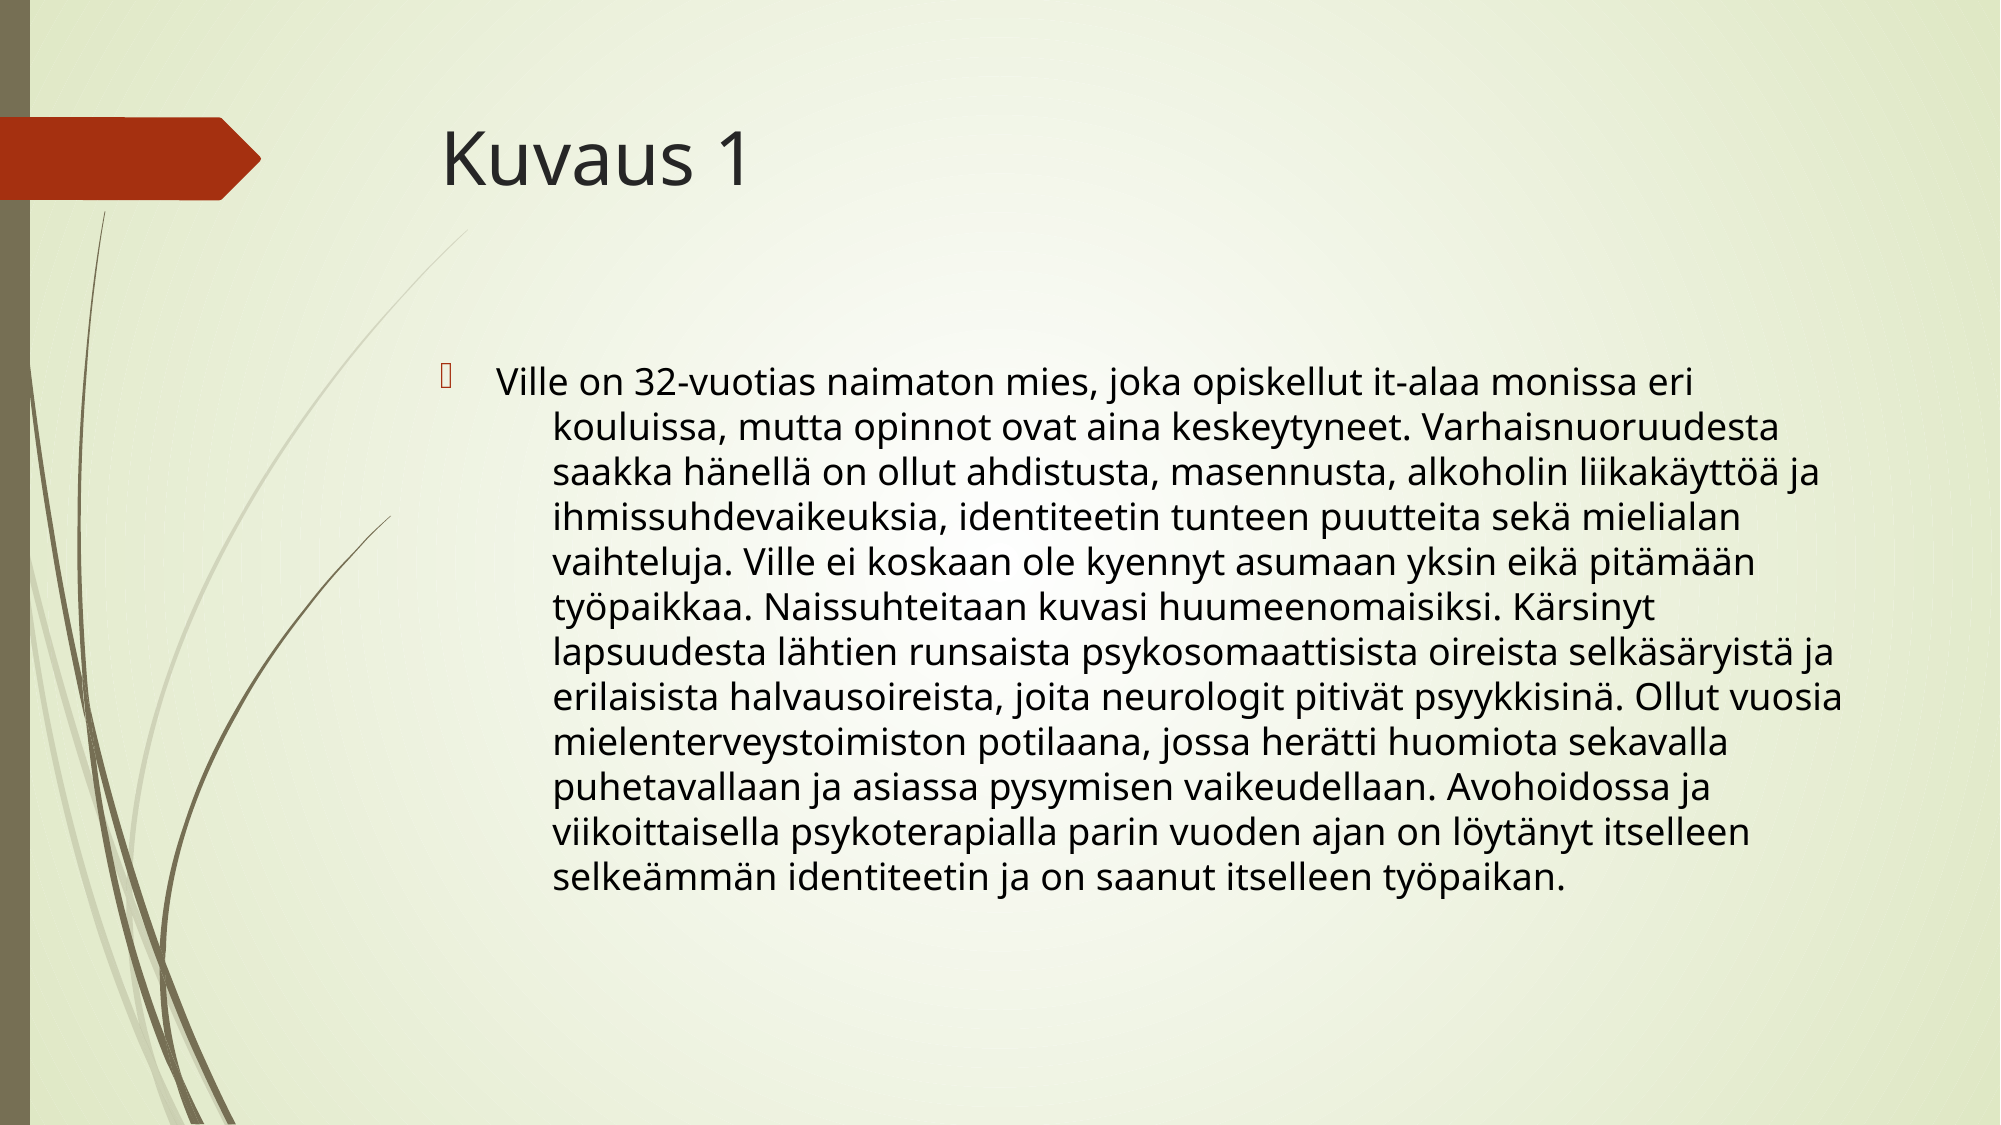

# Kuvaus 1
Ville on 32-vuotias naimaton mies, joka opiskellut it-alaa monissa eri kouluissa, mutta opinnot ovat aina keskeytyneet. Varhaisnuoruudesta saakka hänellä on ollut ahdistusta, masennusta, alkoholin liikakäyttöä ja ihmissuhdevaikeuksia, identiteetin tunteen puutteita sekä mielialan vaihteluja. Ville ei koskaan ole kyennyt asumaan yksin eikä pitämään työpaikkaa. Naissuhteitaan kuvasi huumeenomaisiksi. Kärsinyt lapsuudesta lähtien runsaista psykosomaattisista oireista selkäsäryistä ja erilaisista halvausoireista, joita neurologit pitivät psyykkisinä. Ollut vuosia mielenterveystoimiston potilaana, jossa herätti huomiota sekavalla puhetavallaan ja asiassa pysymisen vaikeudellaan. Avohoidossa ja viikoittaisella psykoterapialla parin vuoden ajan on löytänyt itselleen selkeämmän identiteetin ja on saanut itselleen työpaikan.